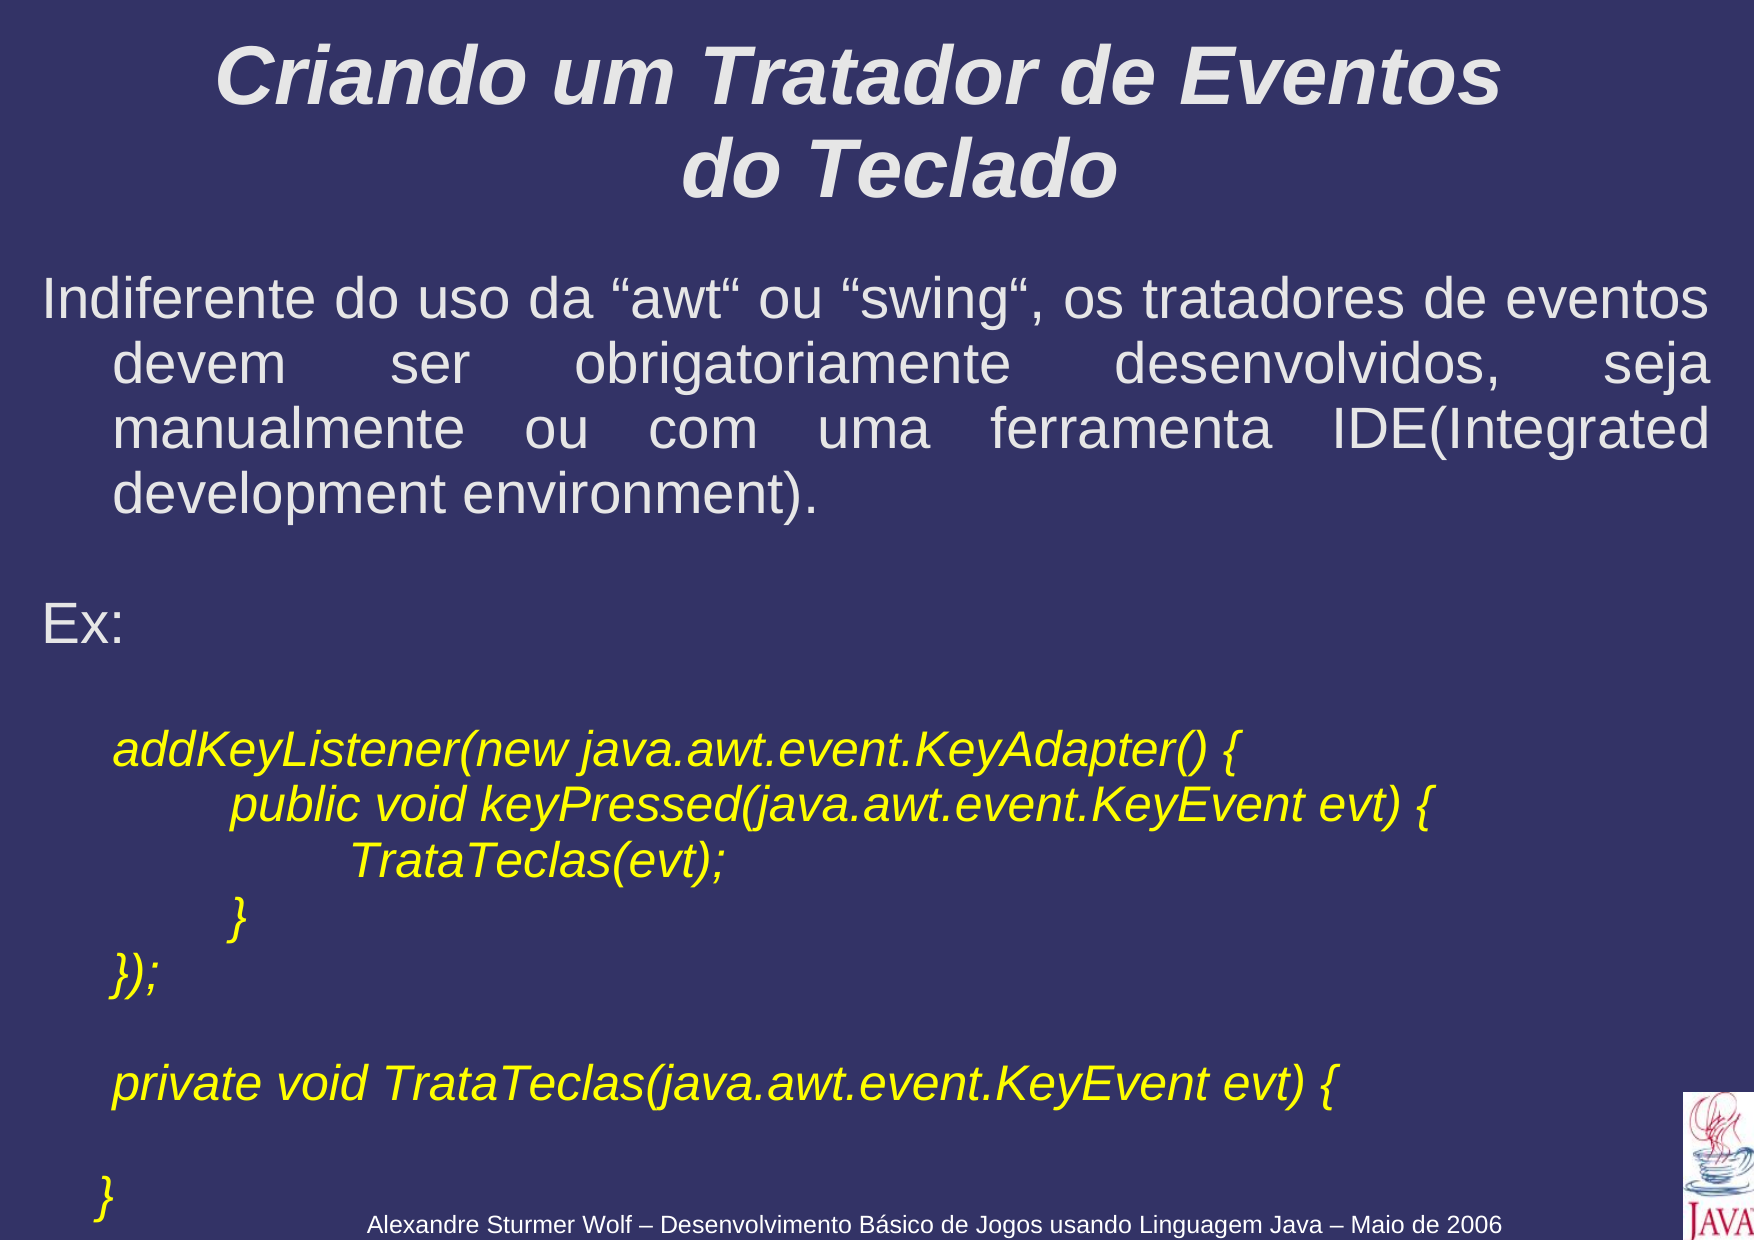

# Criando um Tratador de Eventos do Teclado
Indiferente do uso da “awt“ ou “swing“, os tratadores de eventos devem ser obrigatoriamente desenvolvidos, seja manualmente ou com uma ferramenta IDE(Integrated development environment).
Ex:
addKeyListener(new java.awt.event.KeyAdapter() {
	public void keyPressed(java.awt.event.KeyEvent evt) {
		TrataTeclas(evt);
	}
});
private void TrataTeclas(java.awt.event.KeyEvent evt) {
 }